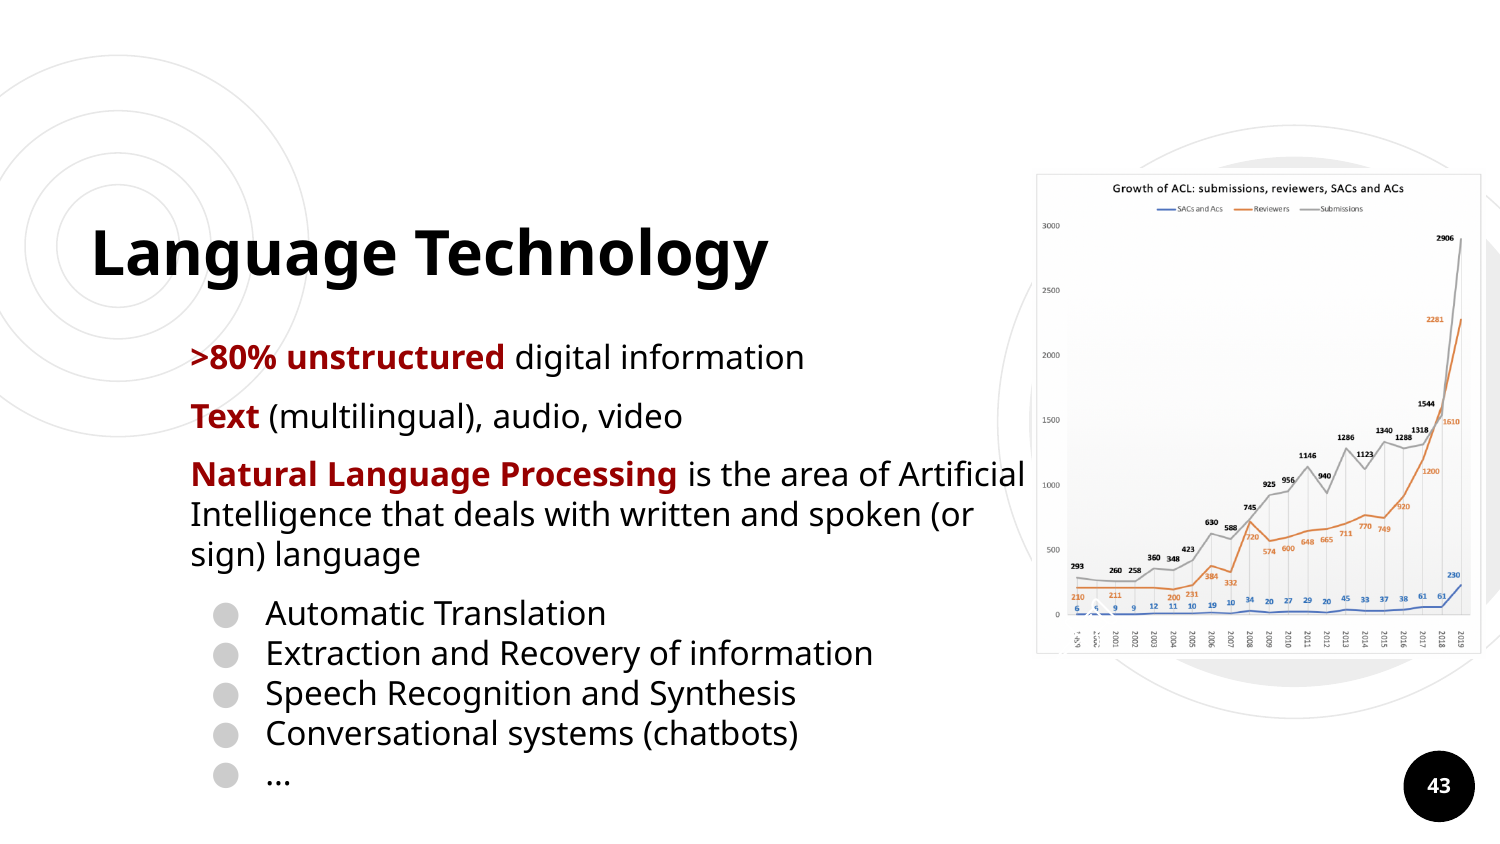

# Language Technology
>80% unstructured digital information
Text (multilingual), audio, video
Natural Language Processing is the area of Artificial Intelligence that deals with written and spoken (or sign) language
Automatic Translation
Extraction and Recovery of information
Speech Recognition and Synthesis
Conversational systems (chatbots)
…